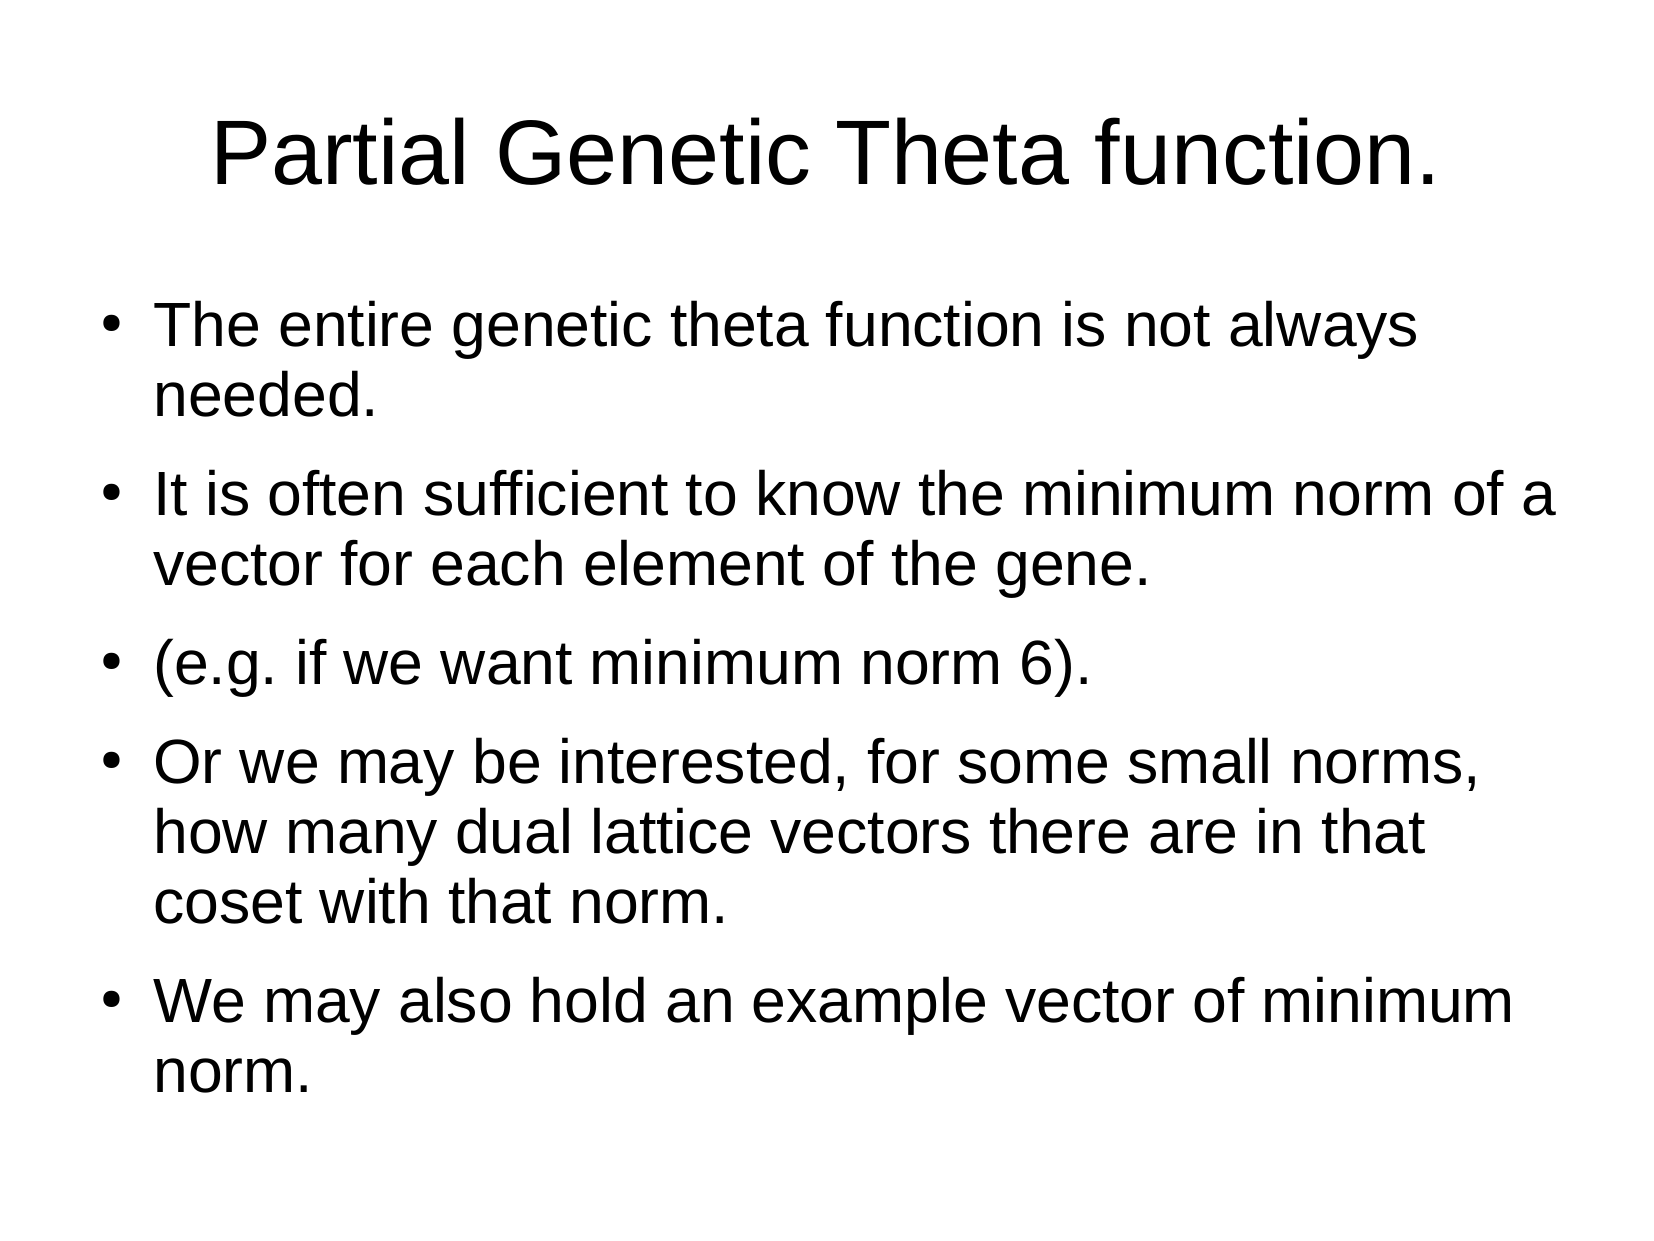

# Partial Genetic Theta function.
The entire genetic theta function is not always needed.
It is often sufficient to know the minimum norm of a vector for each element of the gene.
(e.g. if we want minimum norm 6).
Or we may be interested, for some small norms, how many dual lattice vectors there are in that coset with that norm.
We may also hold an example vector of minimum norm.